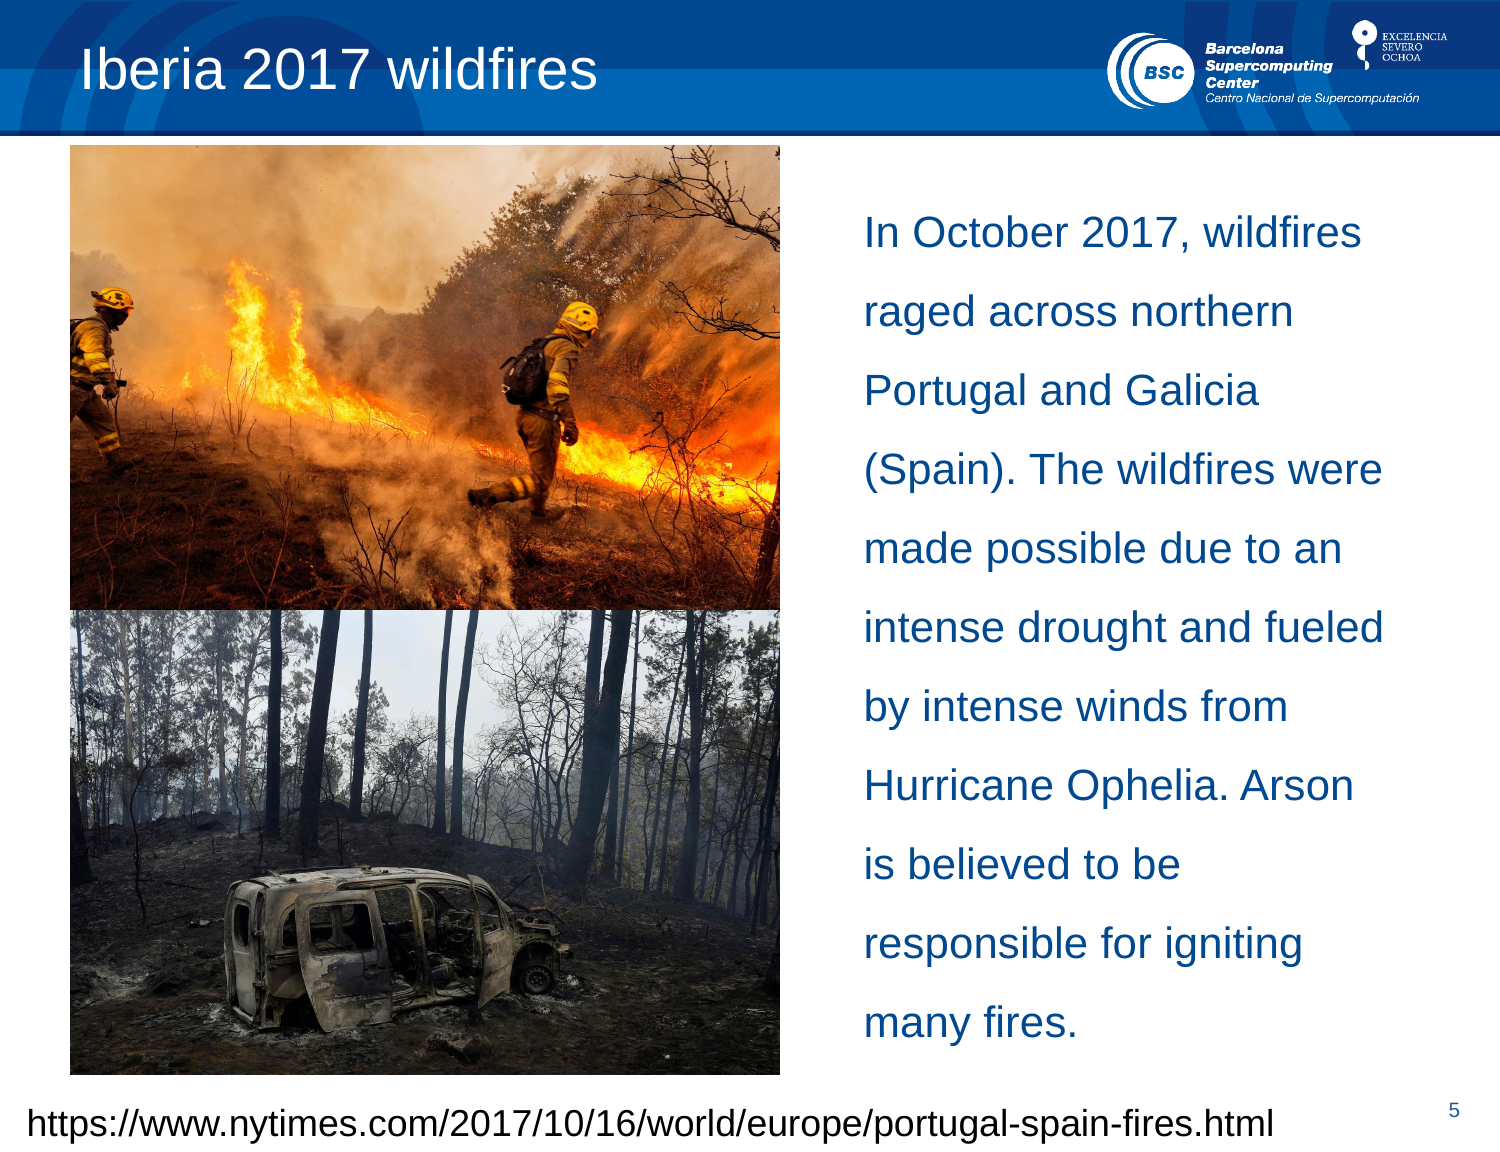

Iberia 2017 wildfires
# In October 2017, wildfires raged across northern Portugal and Galicia (Spain). The wildfires were made possible due to an intense drought and fueled by intense winds from Hurricane Ophelia. Arson is believed to be responsible for igniting many fires.
https://www.nytimes.com/2017/10/16/world/europe/portugal-spain-fires.html